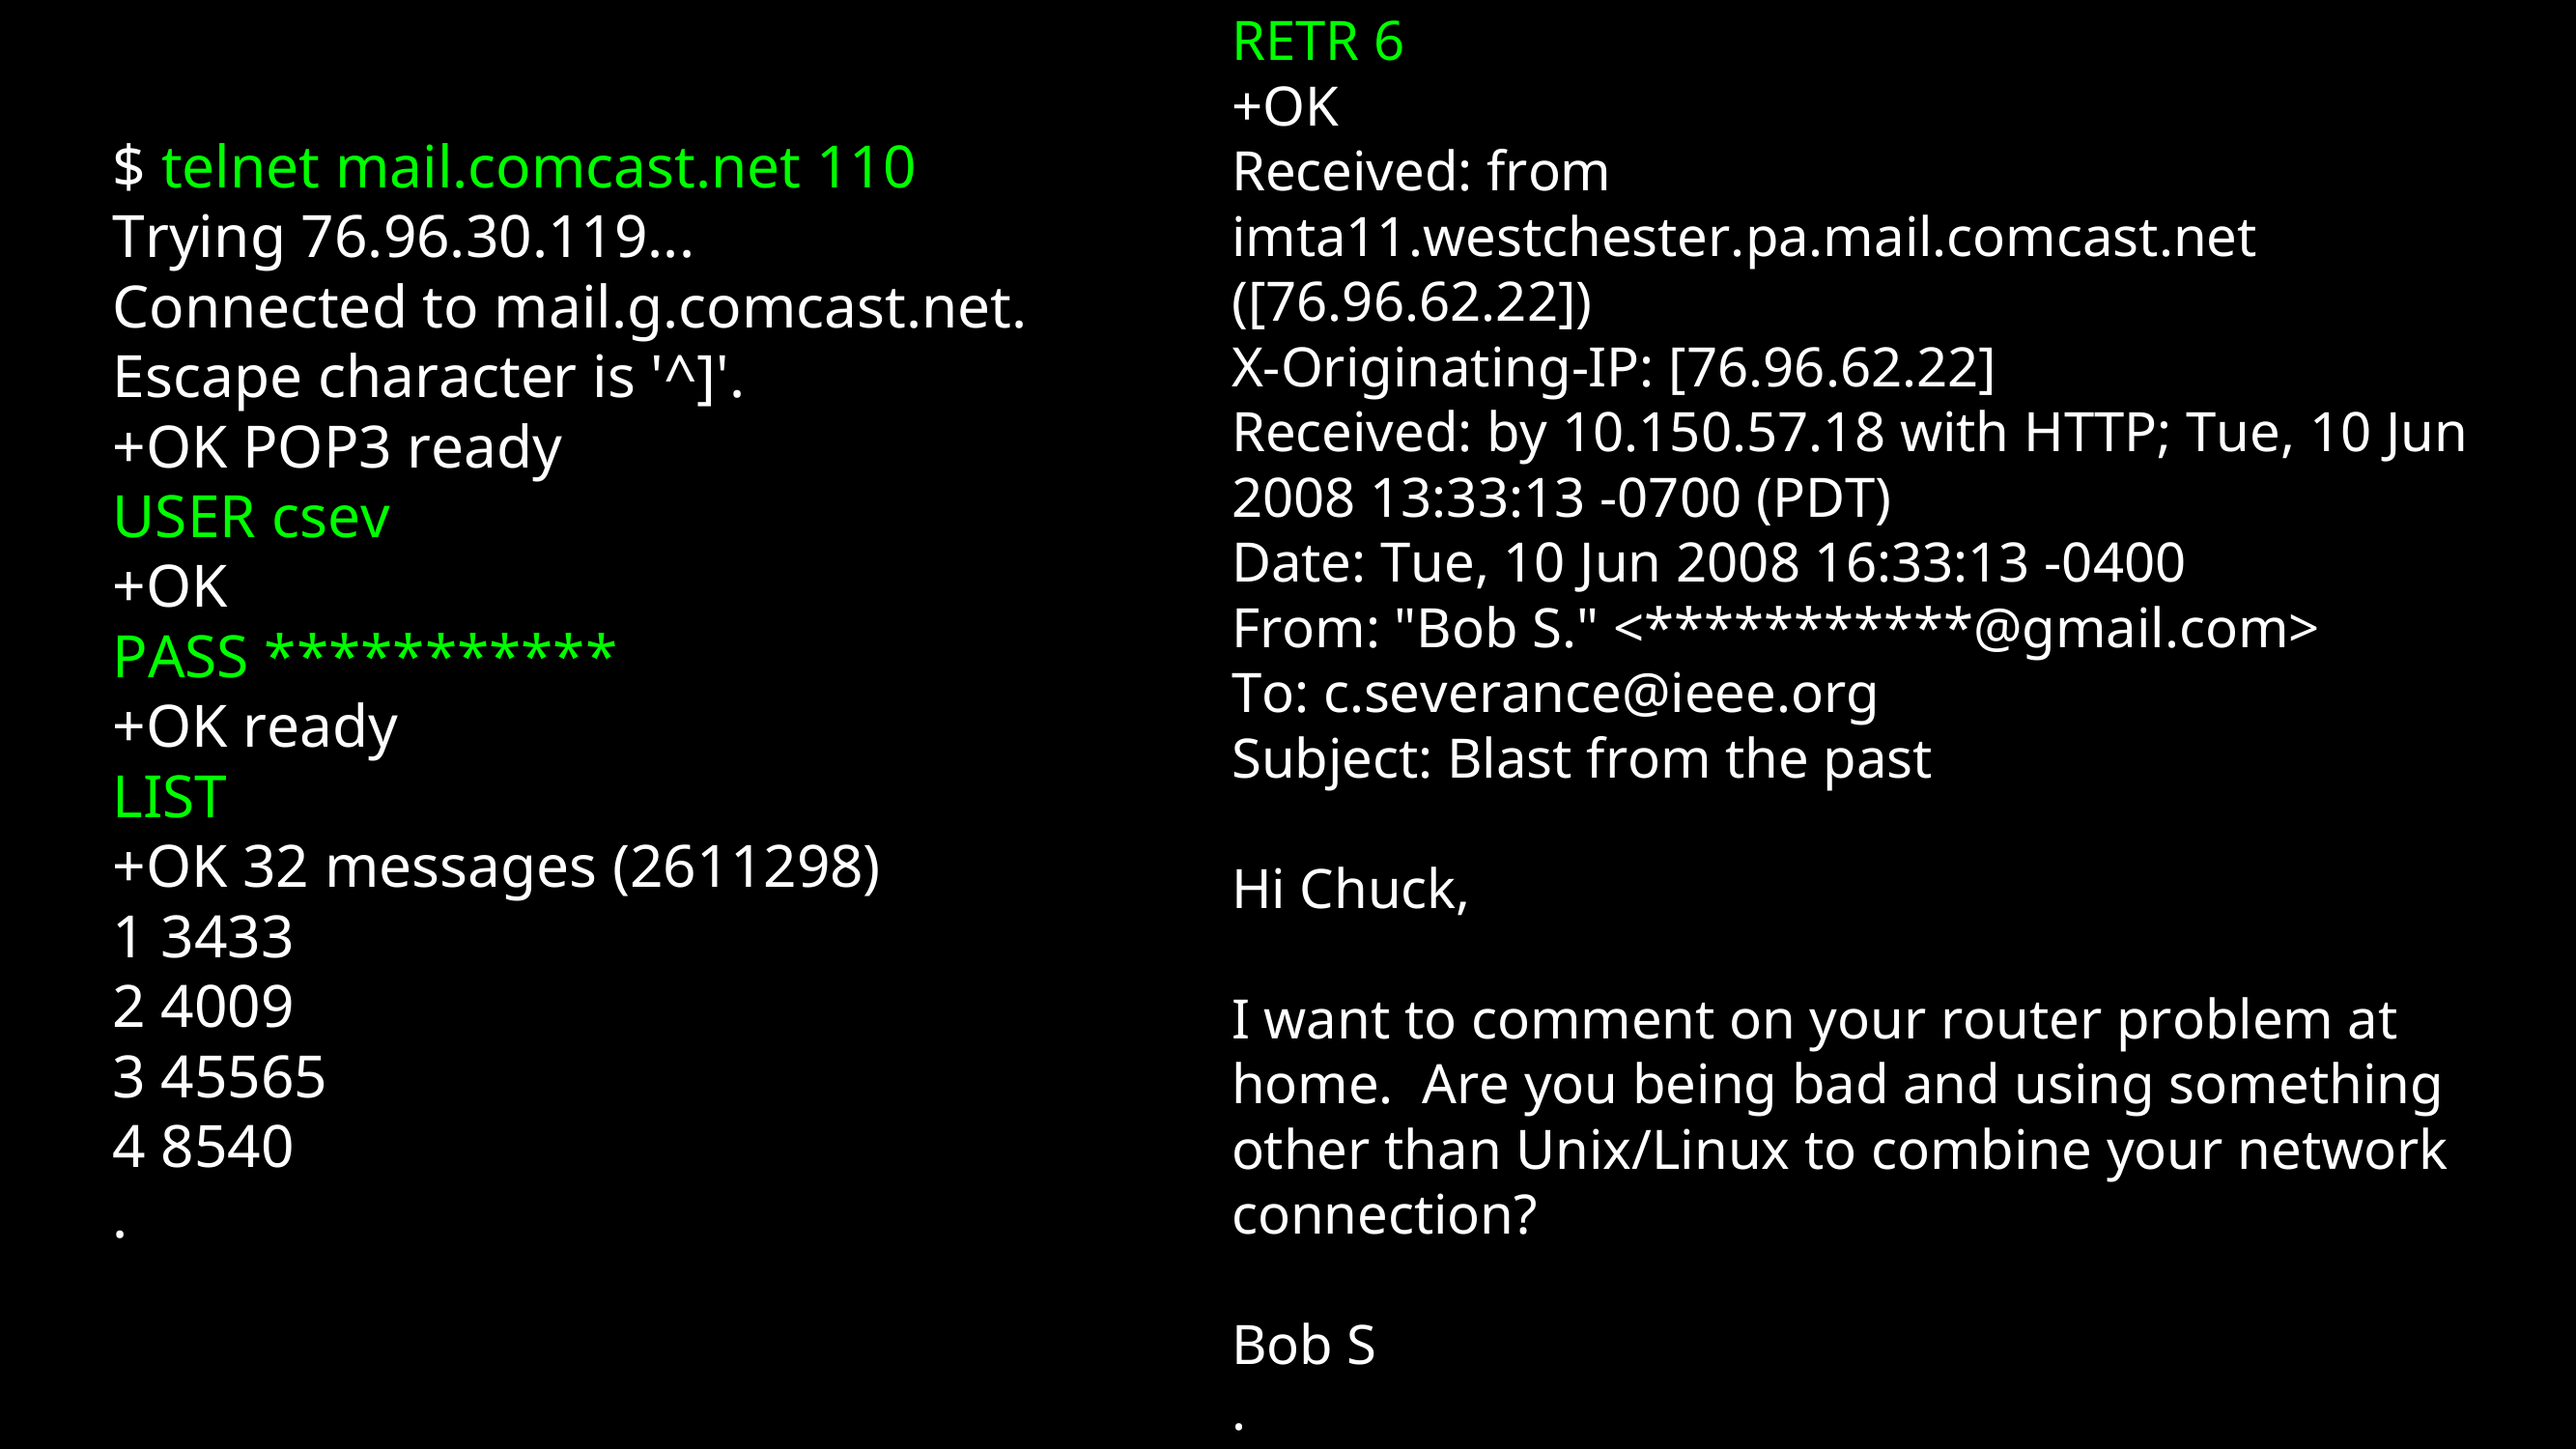

RETR 6
+OK
Received: from imta11.westchester.pa.mail.comcast.net ([76.96.62.22])
X-Originating-IP: [76.96.62.22]
Received: by 10.150.57.18 with HTTP; Tue, 10 Jun 2008 13:33:13 -0700 (PDT)
Date: Tue, 10 Jun 2008 16:33:13 -0400
From: "Bob S." <***********@gmail.com>
To: c.severance@ieee.org
Subject: Blast from the past
Hi Chuck,
I want to comment on your router problem at home. Are you being bad and using something other than Unix/Linux to combine your network connection?
Bob S
.
$ telnet mail.comcast.net 110
Trying 76.96.30.119...
Connected to mail.g.comcast.net.
Escape character is '^]'.
+OK POP3 ready
USER csev
+OK
PASS ***********
+OK ready
LIST
+OK 32 messages (2611298)
1 3433
2 4009
3 45565
4 8540
.